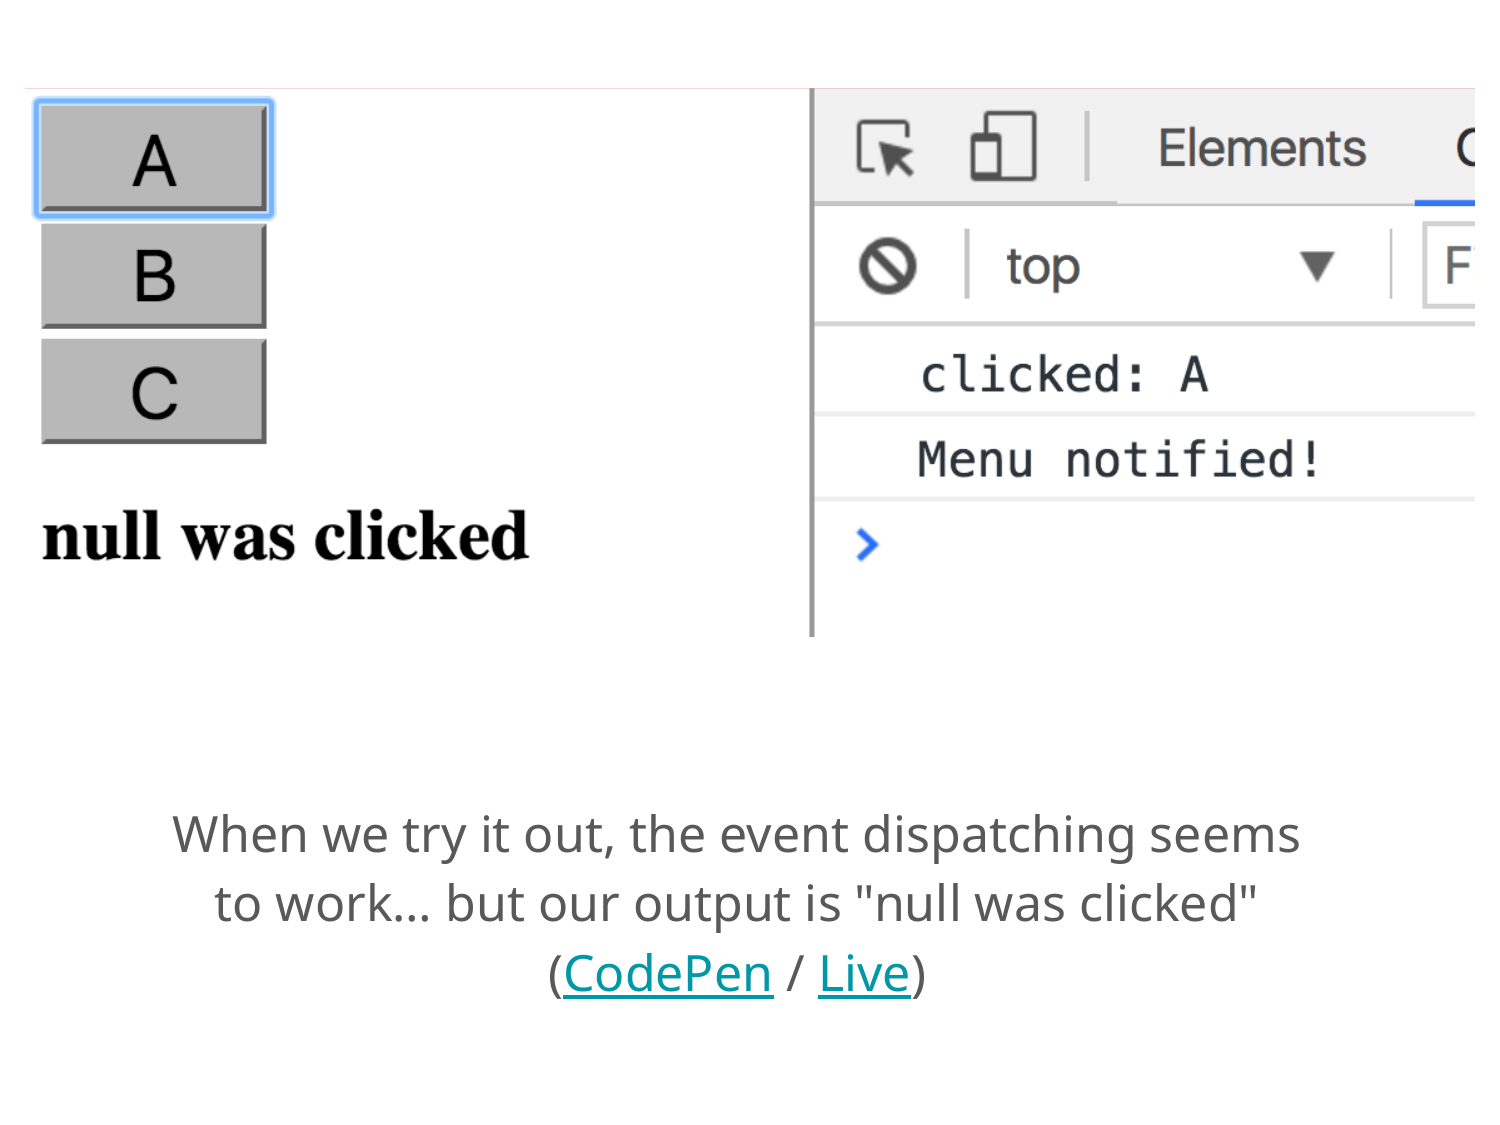

# When we try it out, the event dispatching seems to work… but our output is "null was clicked"
(CodePen / Live)